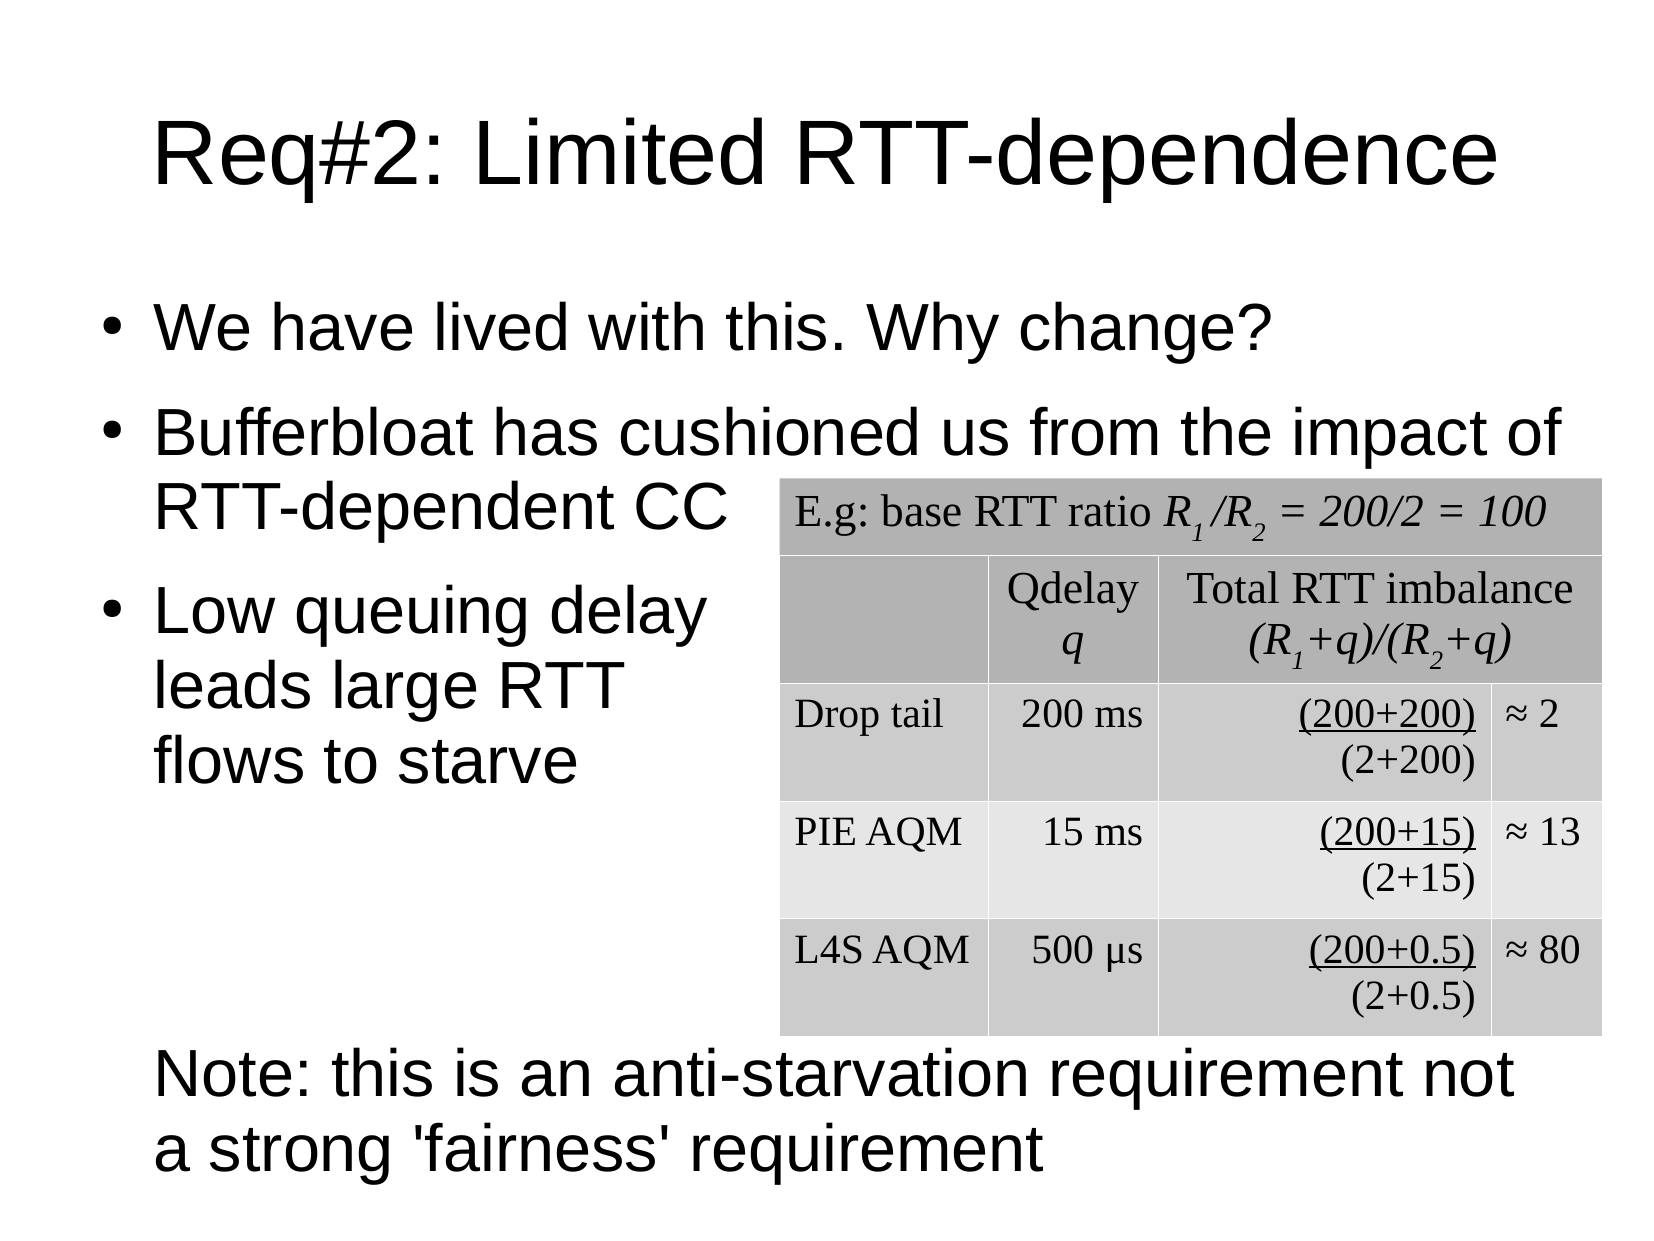

# Req#2: Limited RTT-dependence
We have lived with this. Why change?
Bufferbloat has cushioned us from the impact of RTT-dependent CC
Low queuing delay
leads large RTT
flows to starve
Note: this is an anti-starvation requirement not a strong 'fairness' requirement
E.g: base RTT ratio R1 /R2 = 200/2 = 100
| | Qdelay q | Total RTT imbalance (R1+q)/(R2+q) | |
| --- | --- | --- | --- |
| Drop tail | 200 ms | (200+200) (2+200) | ≈ 2 |
| PIE AQM | 15 ms | (200+15) (2+15) | ≈ 13 |
| L4S AQM | 500 μs | (200+0.5) (2+0.5) | ≈ 80 |